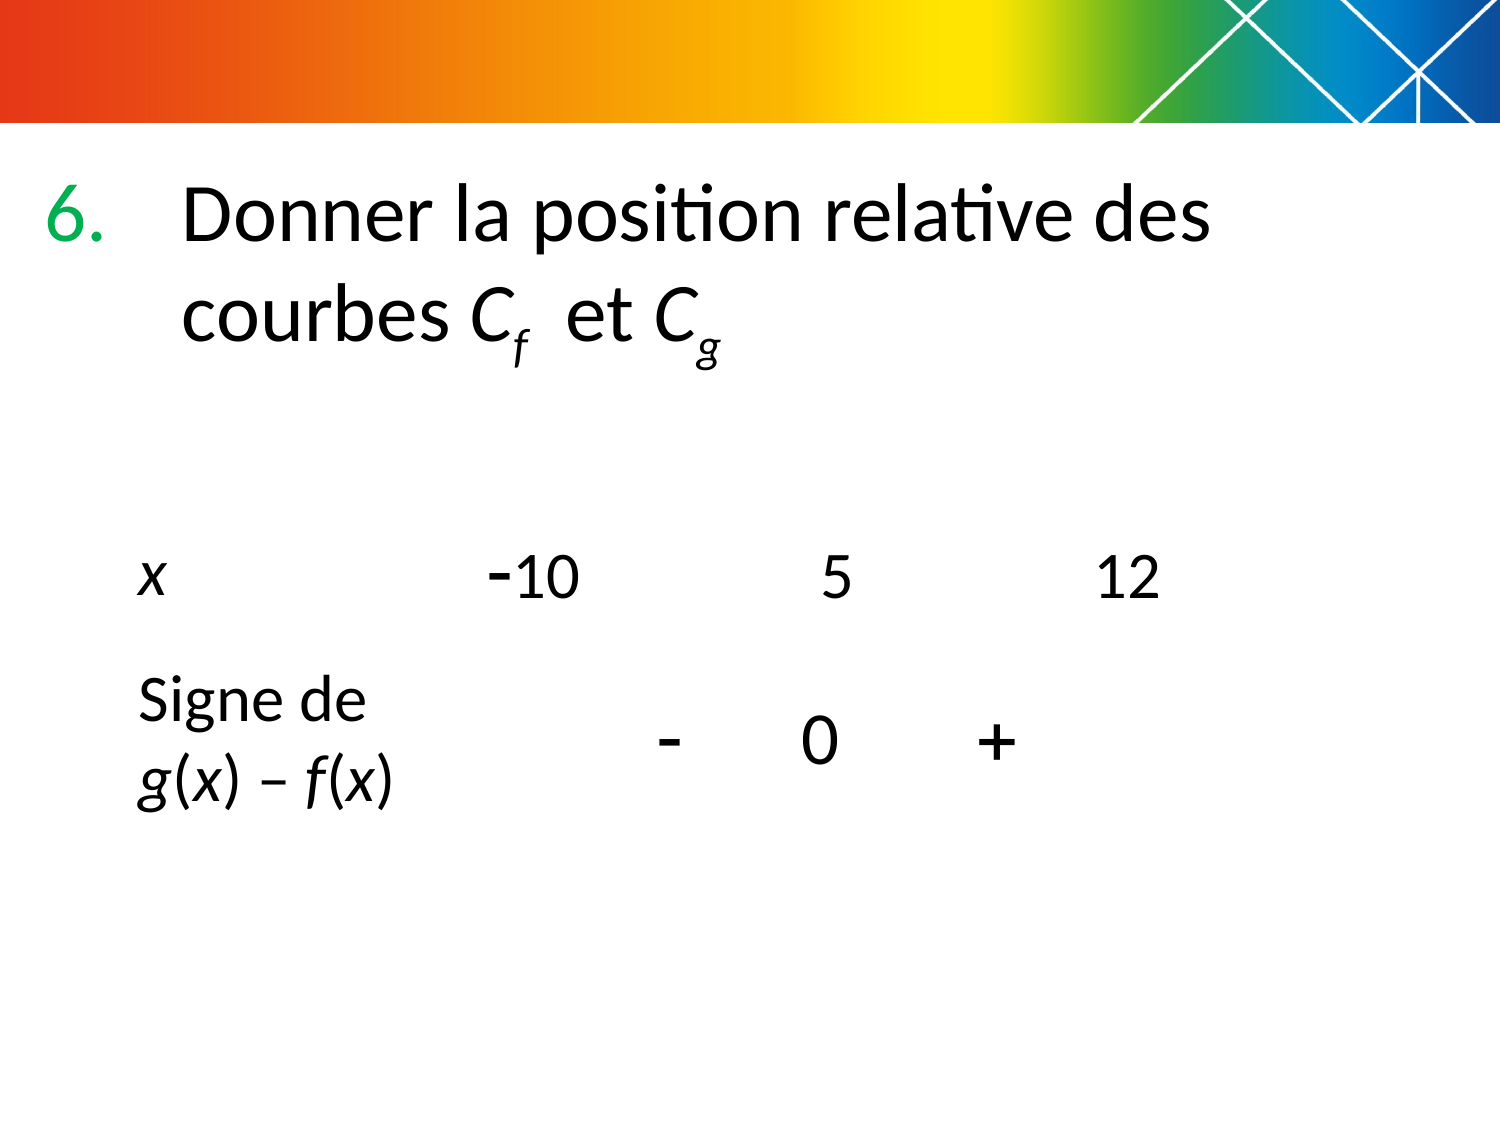

# Donner la position relative des courbes Cf et Cg
| x | 10 5 12 |
| --- | --- |
| Signe de g(x) – f(x) |  0  |